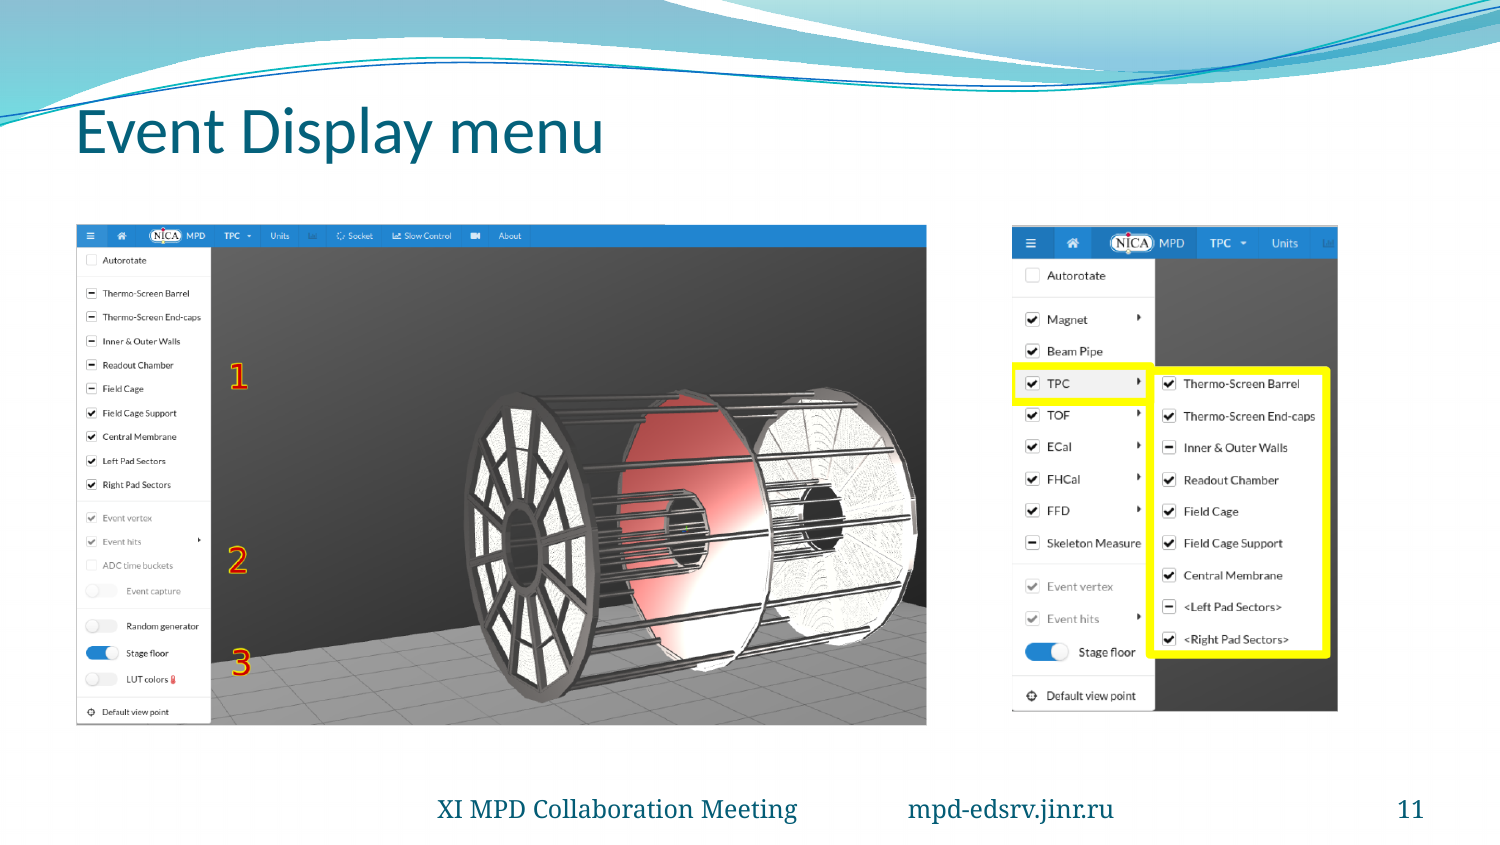

# Event Display menu
XI MPD Collaboration Meeting mpd-edsrv.jinr.ru
11